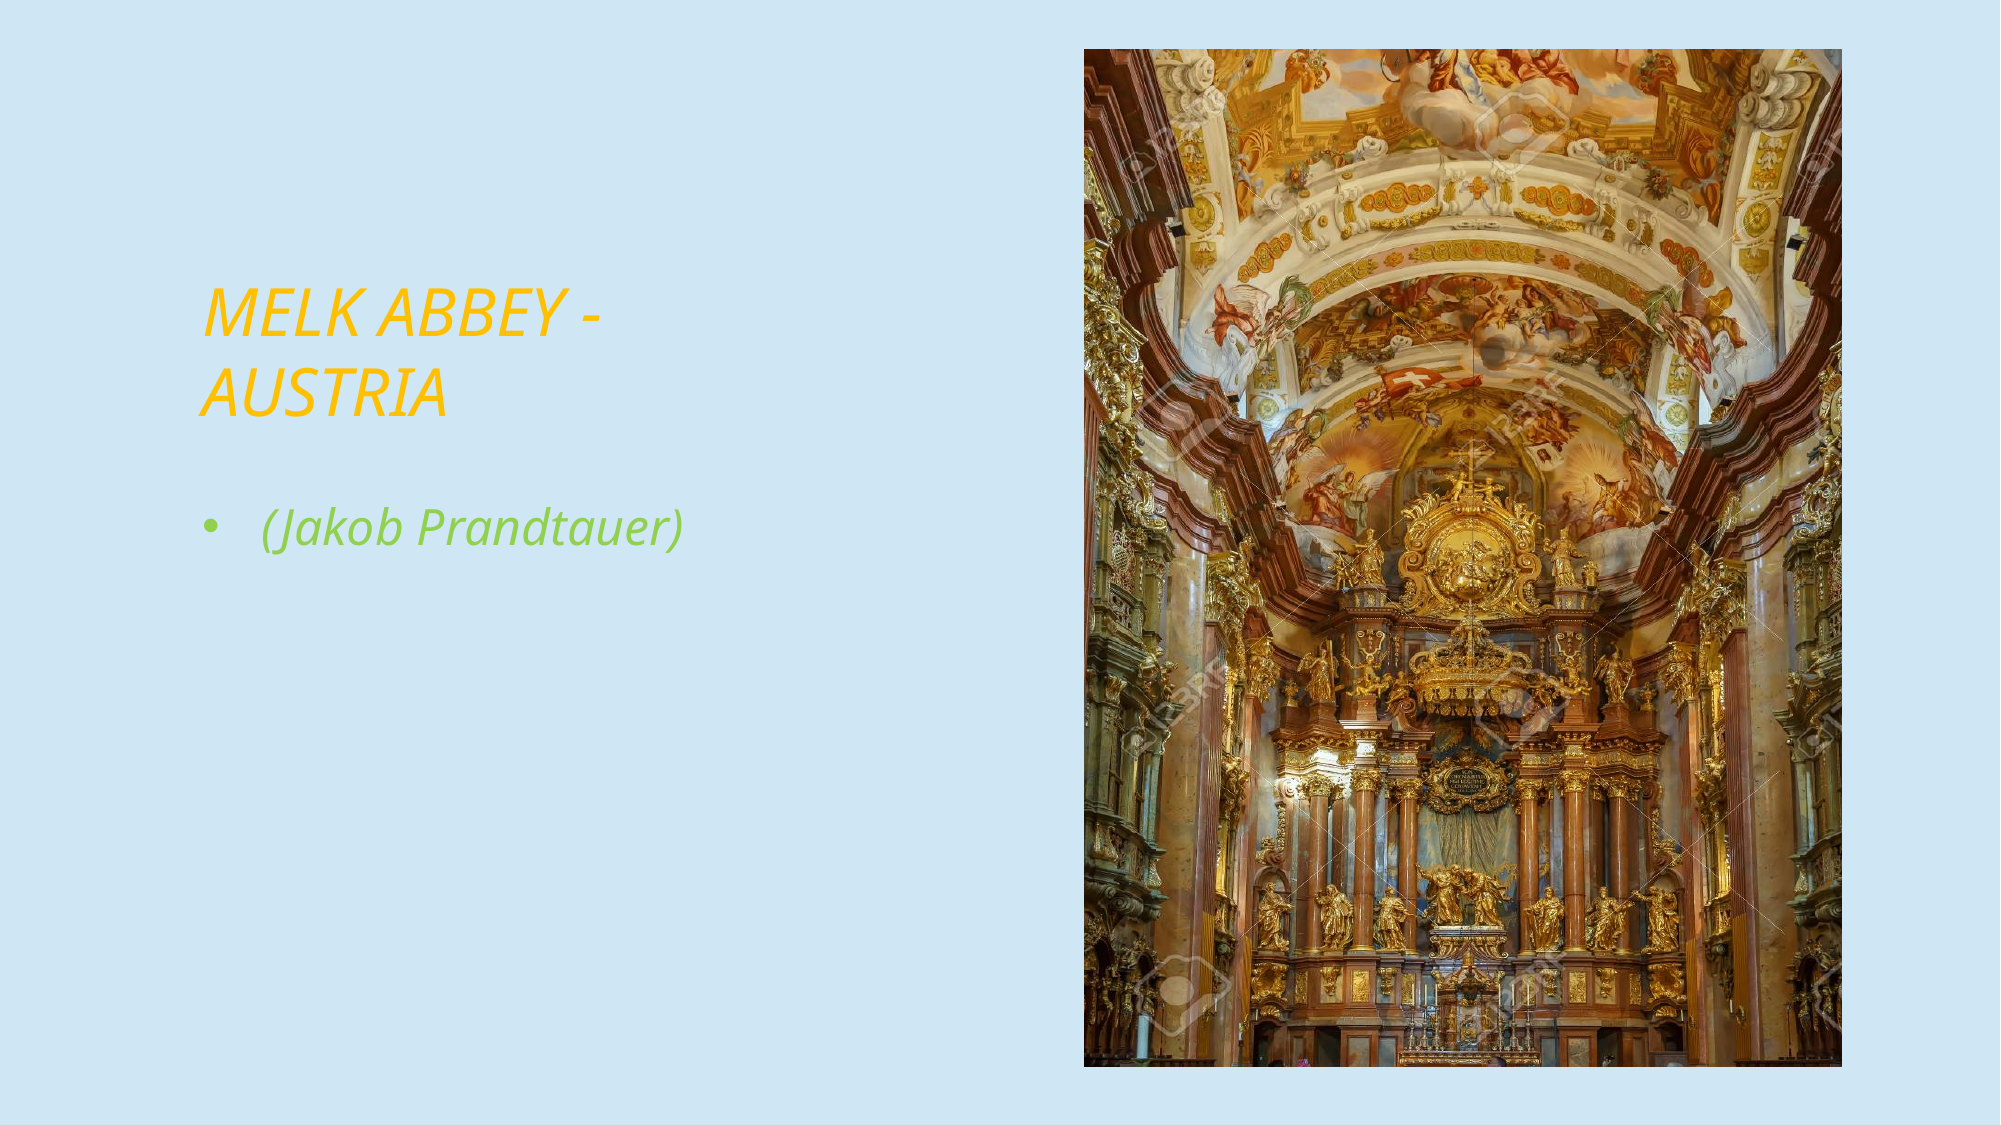

# MELK ABBEY - AUSTRIA
 (Jakob Prandtauer)